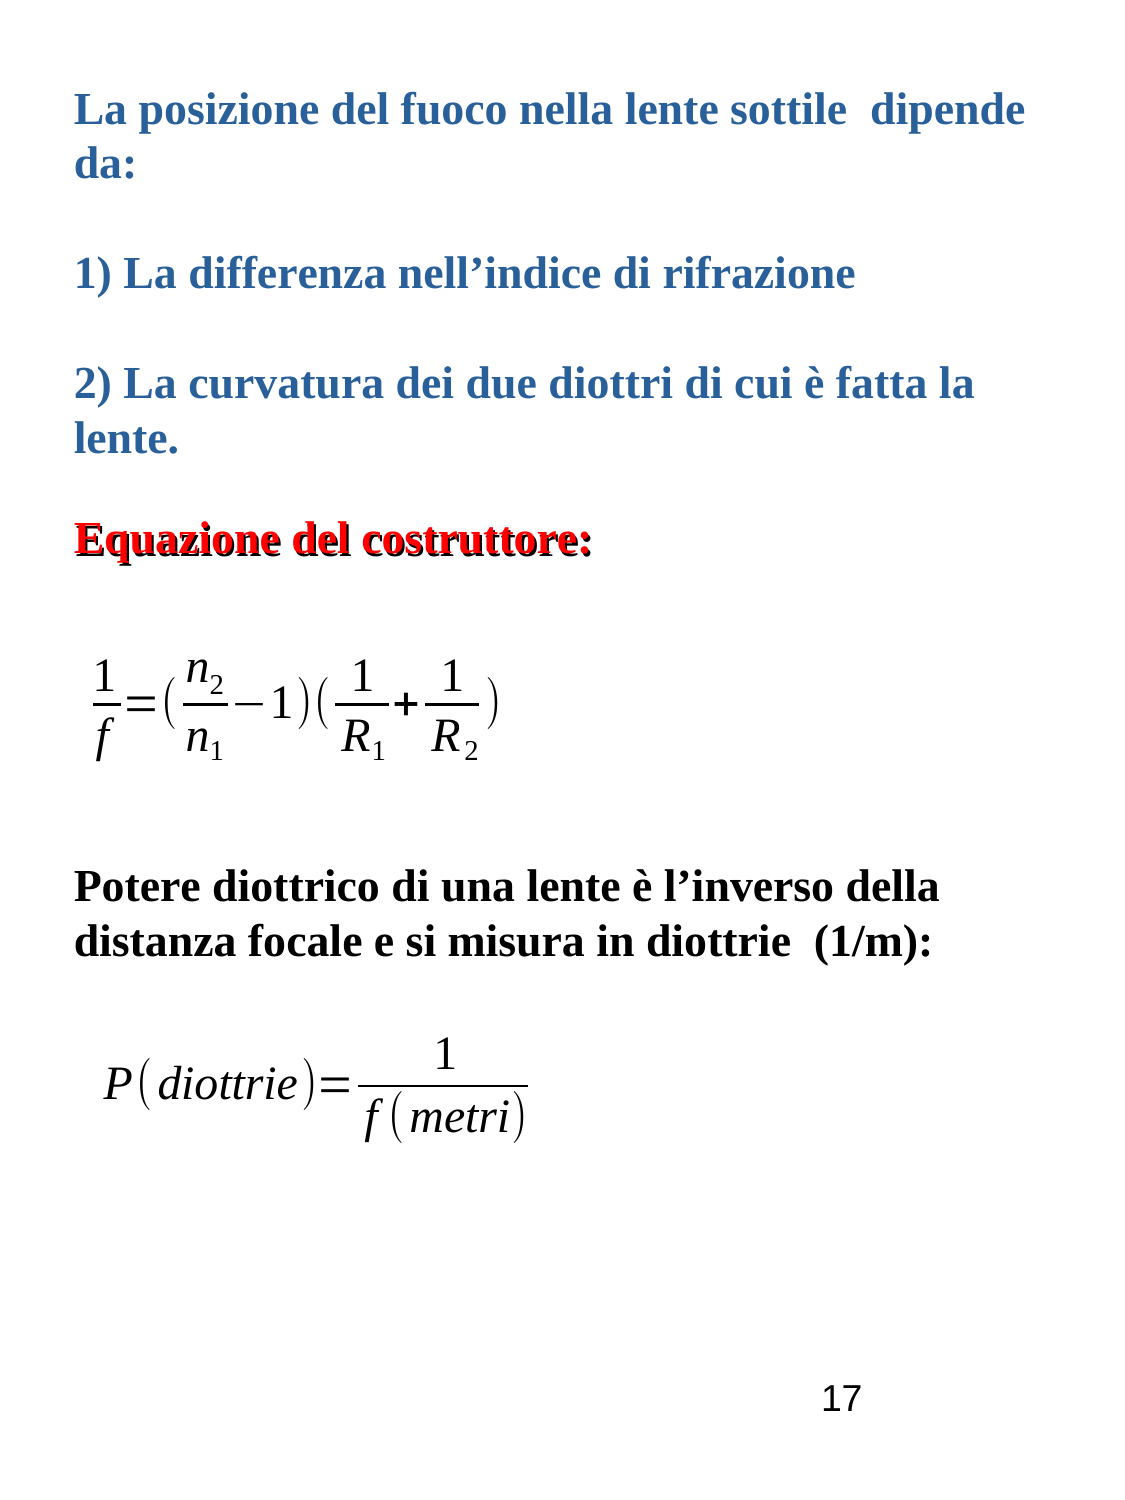

La posizione del fuoco nella lente sottile dipende da:
1) La differenza nell’indice di rifrazione
2) La curvatura dei due diottri di cui è fatta la lente.
Equazione del costruttore:
Potere diottrico di una lente è l’inverso della distanza focale e si misura in diottrie (1/m):
P19 Onde Ottica
17